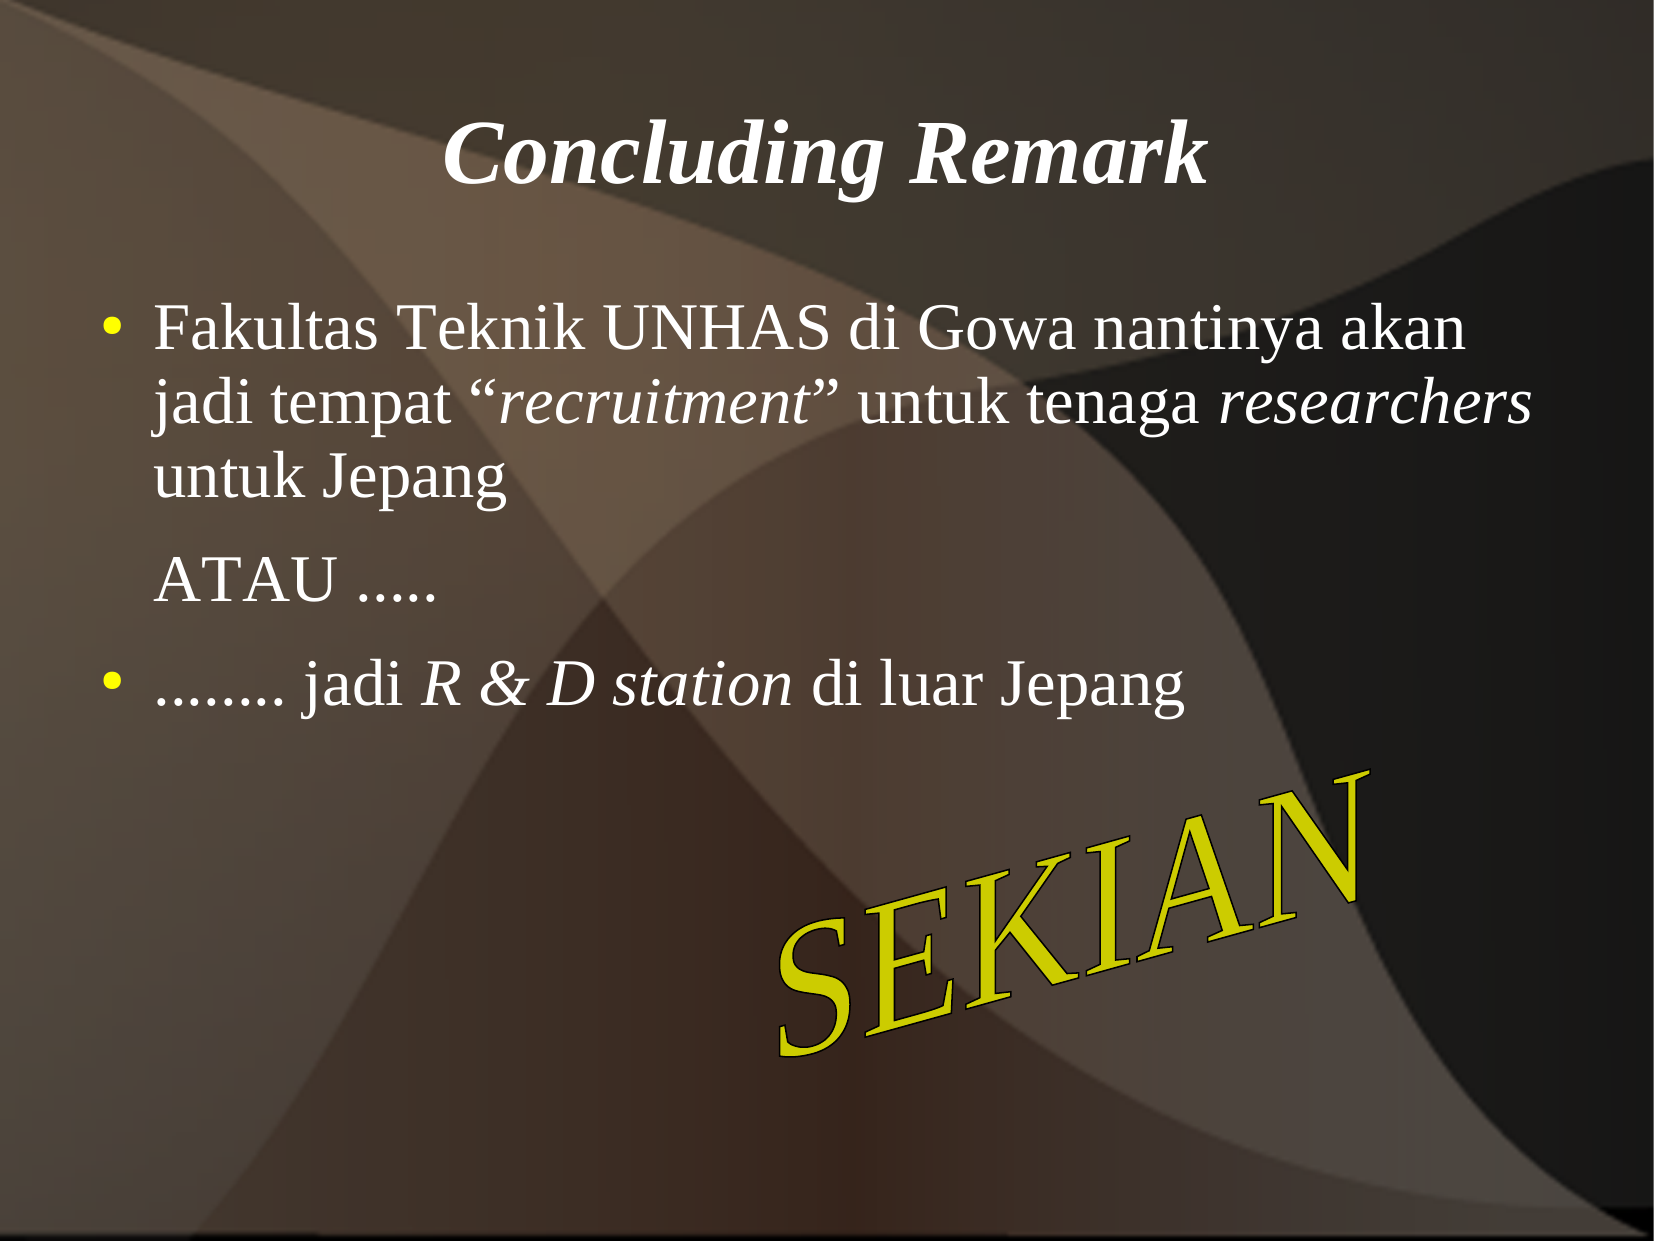

# Concluding Remark
Fakultas Teknik UNHAS di Gowa nantinya akan jadi tempat “recruitment” untuk tenaga researchers untuk Jepang
ATAU .....
........ jadi R & D station di luar Jepang
SEKIAN